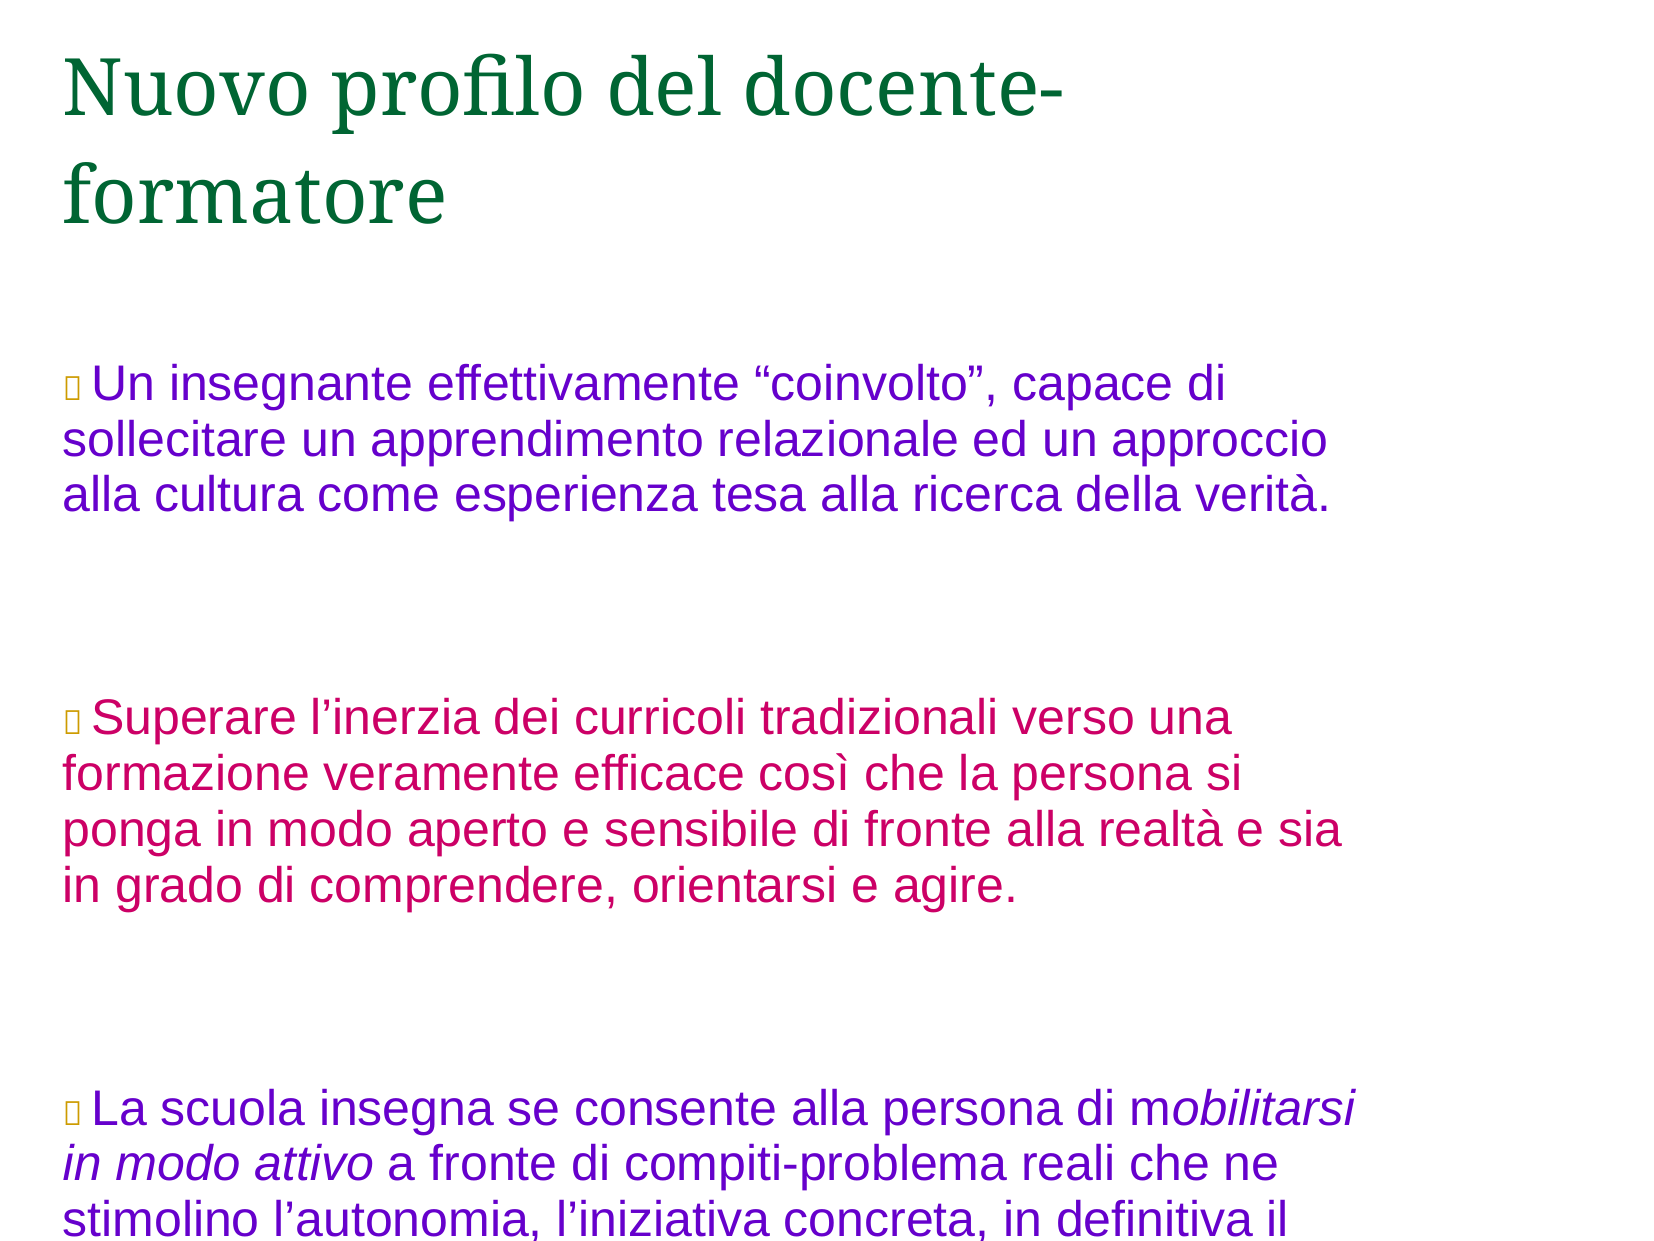

Nuovo profilo del docente-formatore
􀂄 Un insegnante effettivamente “coinvolto”, capace di
sollecitare un apprendimento relazionale ed un approccio
alla cultura come esperienza tesa alla ricerca della verità.
􀂄 Superare l’inerzia dei curricoli tradizionali verso una
formazione veramente efficace così che la persona si
ponga in modo aperto e sensibile di fronte alla realtà e sia
in grado di comprendere, orientarsi e agire.
􀂄 La scuola insegna se consente alla persona di mobilitarsi
in modo attivo a fronte di compiti-problema reali che ne
stimolino l’autonomia, l’iniziativa concreta, in definitiva il
desiderio di apprendere tramite coinvolgimento personale.
È ciò che si intende per “competenza”.